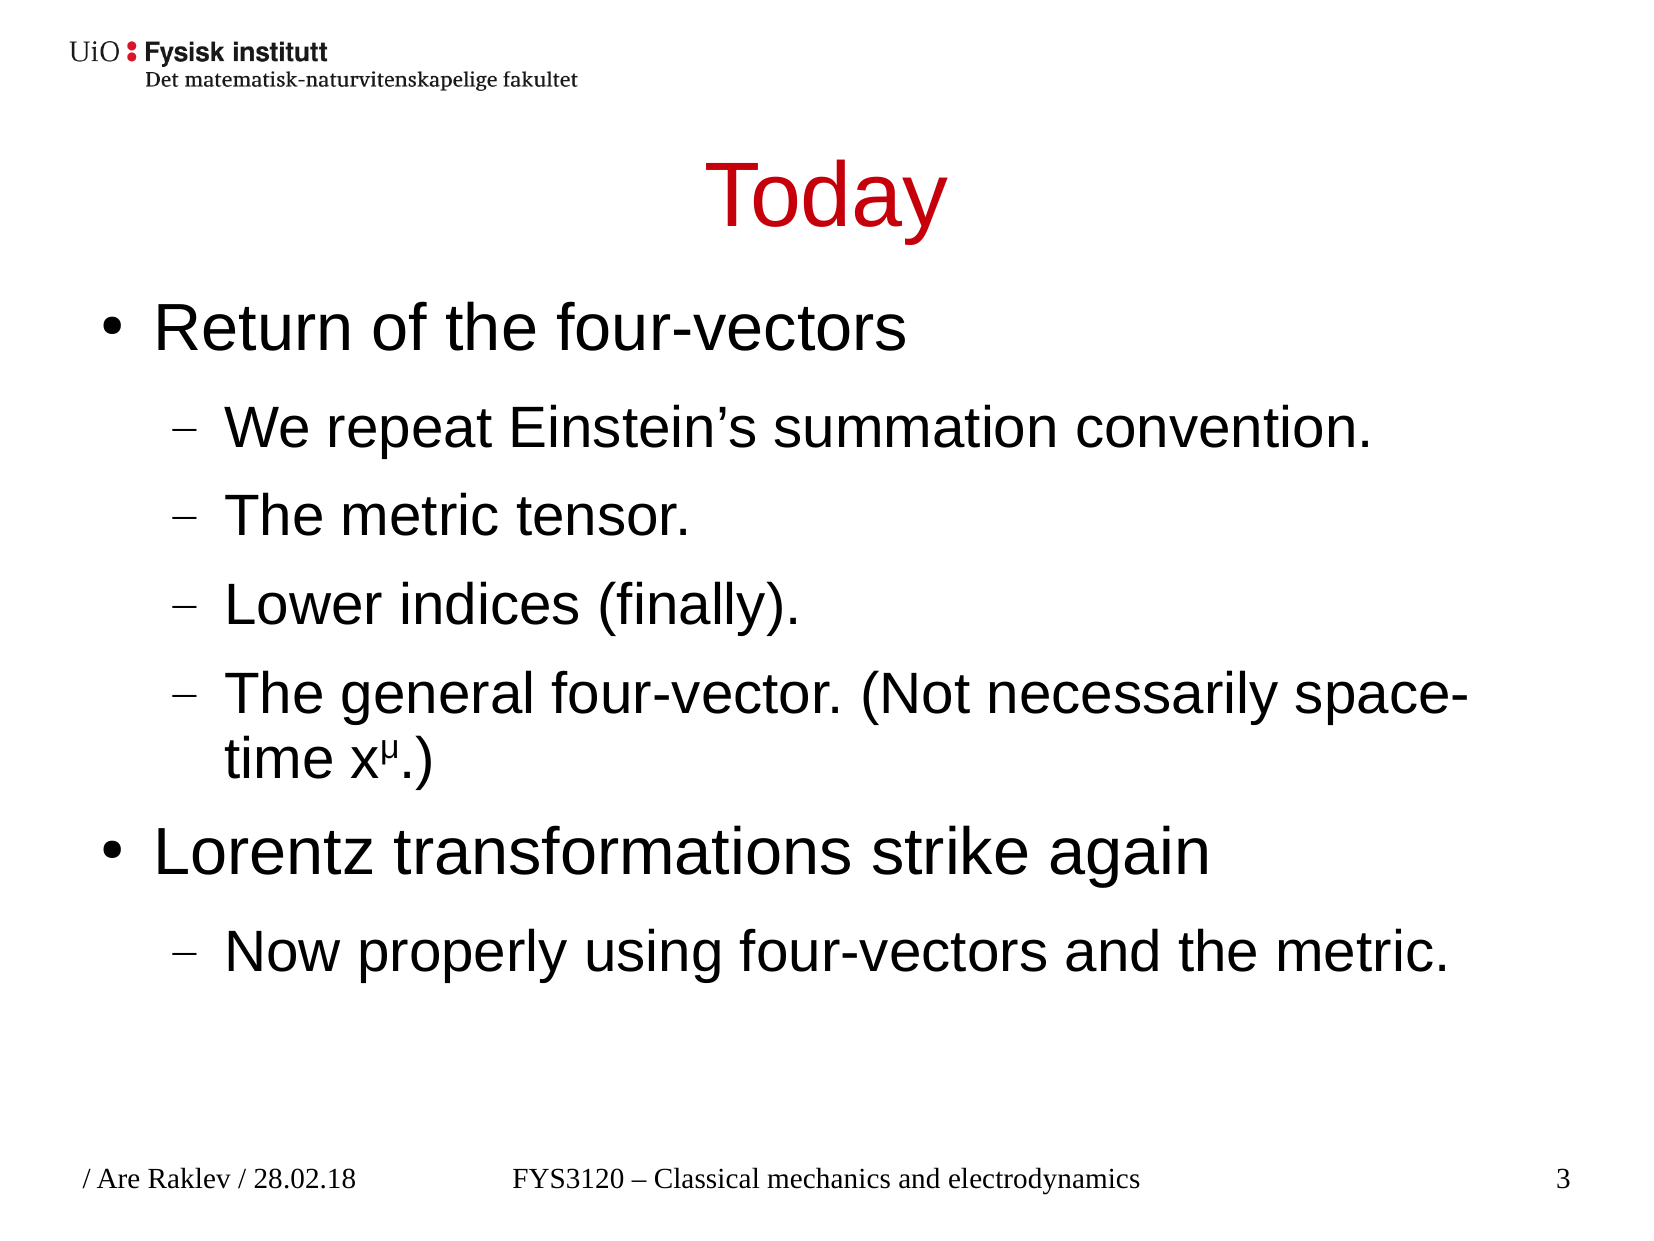

# Today
Return of the four-vectors
We repeat Einstein’s summation convention.
The metric tensor.
Lower indices (finally).
The general four-vector. (Not necessarily space-time xμ.)
Lorentz transformations strike again
Now properly using four-vectors and the metric.
/ Are Raklev / 28.02.18
FYS3120 – Classical mechanics and electrodynamics
3